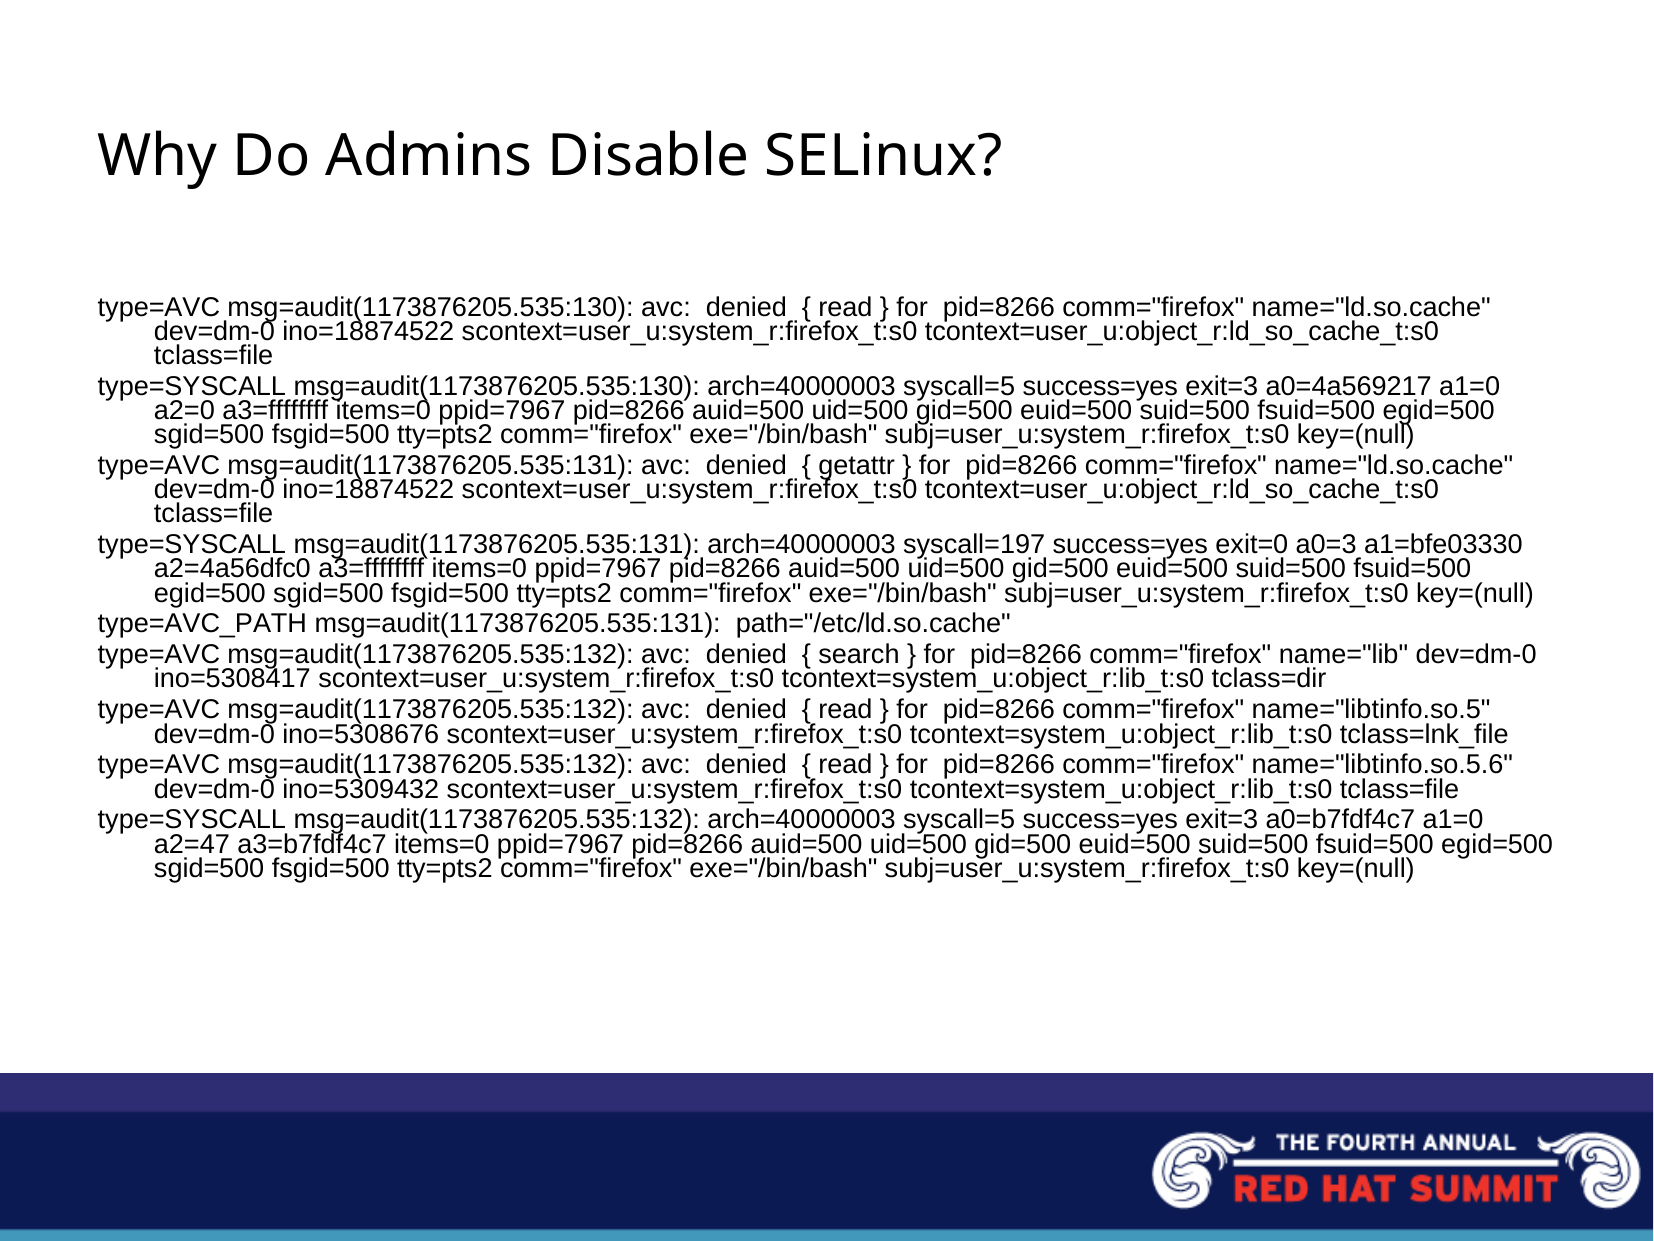

# Why Do Admins Disable SELinux?
type=AVC msg=audit(1173876205.535:130): avc: denied { read } for pid=8266 comm="firefox" name="ld.so.cache" dev=dm-0 ino=18874522 scontext=user_u:system_r:firefox_t:s0 tcontext=user_u:object_r:ld_so_cache_t:s0 tclass=file
type=SYSCALL msg=audit(1173876205.535:130): arch=40000003 syscall=5 success=yes exit=3 a0=4a569217 a1=0 a2=0 a3=ffffffff items=0 ppid=7967 pid=8266 auid=500 uid=500 gid=500 euid=500 suid=500 fsuid=500 egid=500 sgid=500 fsgid=500 tty=pts2 comm="firefox" exe="/bin/bash" subj=user_u:system_r:firefox_t:s0 key=(null)
type=AVC msg=audit(1173876205.535:131): avc: denied { getattr } for pid=8266 comm="firefox" name="ld.so.cache" dev=dm-0 ino=18874522 scontext=user_u:system_r:firefox_t:s0 tcontext=user_u:object_r:ld_so_cache_t:s0 tclass=file
type=SYSCALL msg=audit(1173876205.535:131): arch=40000003 syscall=197 success=yes exit=0 a0=3 a1=bfe03330 a2=4a56dfc0 a3=ffffffff items=0 ppid=7967 pid=8266 auid=500 uid=500 gid=500 euid=500 suid=500 fsuid=500 egid=500 sgid=500 fsgid=500 tty=pts2 comm="firefox" exe="/bin/bash" subj=user_u:system_r:firefox_t:s0 key=(null)
type=AVC_PATH msg=audit(1173876205.535:131): path="/etc/ld.so.cache"
type=AVC msg=audit(1173876205.535:132): avc: denied { search } for pid=8266 comm="firefox" name="lib" dev=dm-0 ino=5308417 scontext=user_u:system_r:firefox_t:s0 tcontext=system_u:object_r:lib_t:s0 tclass=dir
type=AVC msg=audit(1173876205.535:132): avc: denied { read } for pid=8266 comm="firefox" name="libtinfo.so.5" dev=dm-0 ino=5308676 scontext=user_u:system_r:firefox_t:s0 tcontext=system_u:object_r:lib_t:s0 tclass=lnk_file
type=AVC msg=audit(1173876205.535:132): avc: denied { read } for pid=8266 comm="firefox" name="libtinfo.so.5.6" dev=dm-0 ino=5309432 scontext=user_u:system_r:firefox_t:s0 tcontext=system_u:object_r:lib_t:s0 tclass=file
type=SYSCALL msg=audit(1173876205.535:132): arch=40000003 syscall=5 success=yes exit=3 a0=b7fdf4c7 a1=0 a2=47 a3=b7fdf4c7 items=0 ppid=7967 pid=8266 auid=500 uid=500 gid=500 euid=500 suid=500 fsuid=500 egid=500 sgid=500 fsgid=500 tty=pts2 comm="firefox" exe="/bin/bash" subj=user_u:system_r:firefox_t:s0 key=(null)